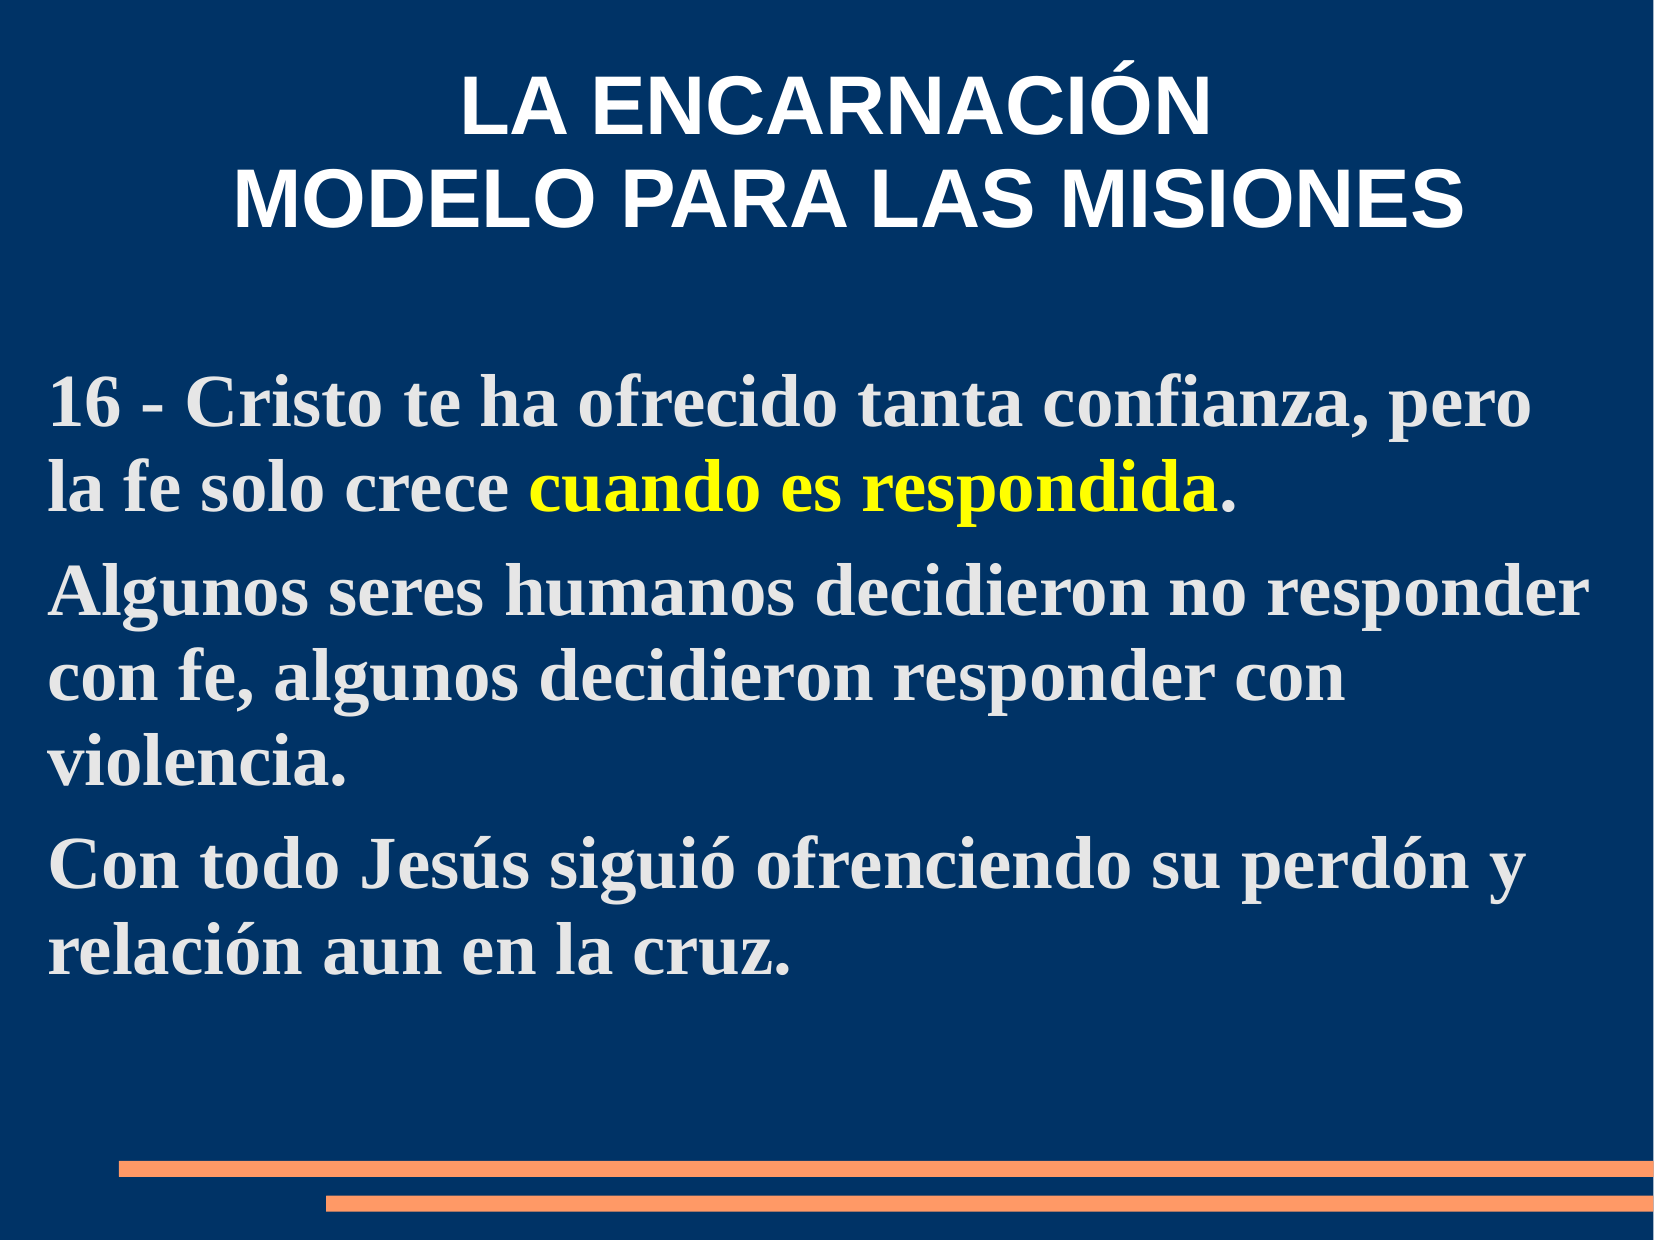

# LA ENCARNACIÓN MODELO PARA LAS MISIONES
16 - Cristo te ha ofrecido tanta confianza, pero la fe solo crece cuando es respondida.
Algunos seres humanos decidieron no responder con fe, algunos decidieron responder con violencia.
Con todo Jesús siguió ofrenciendo su perdón y relación aun en la cruz.